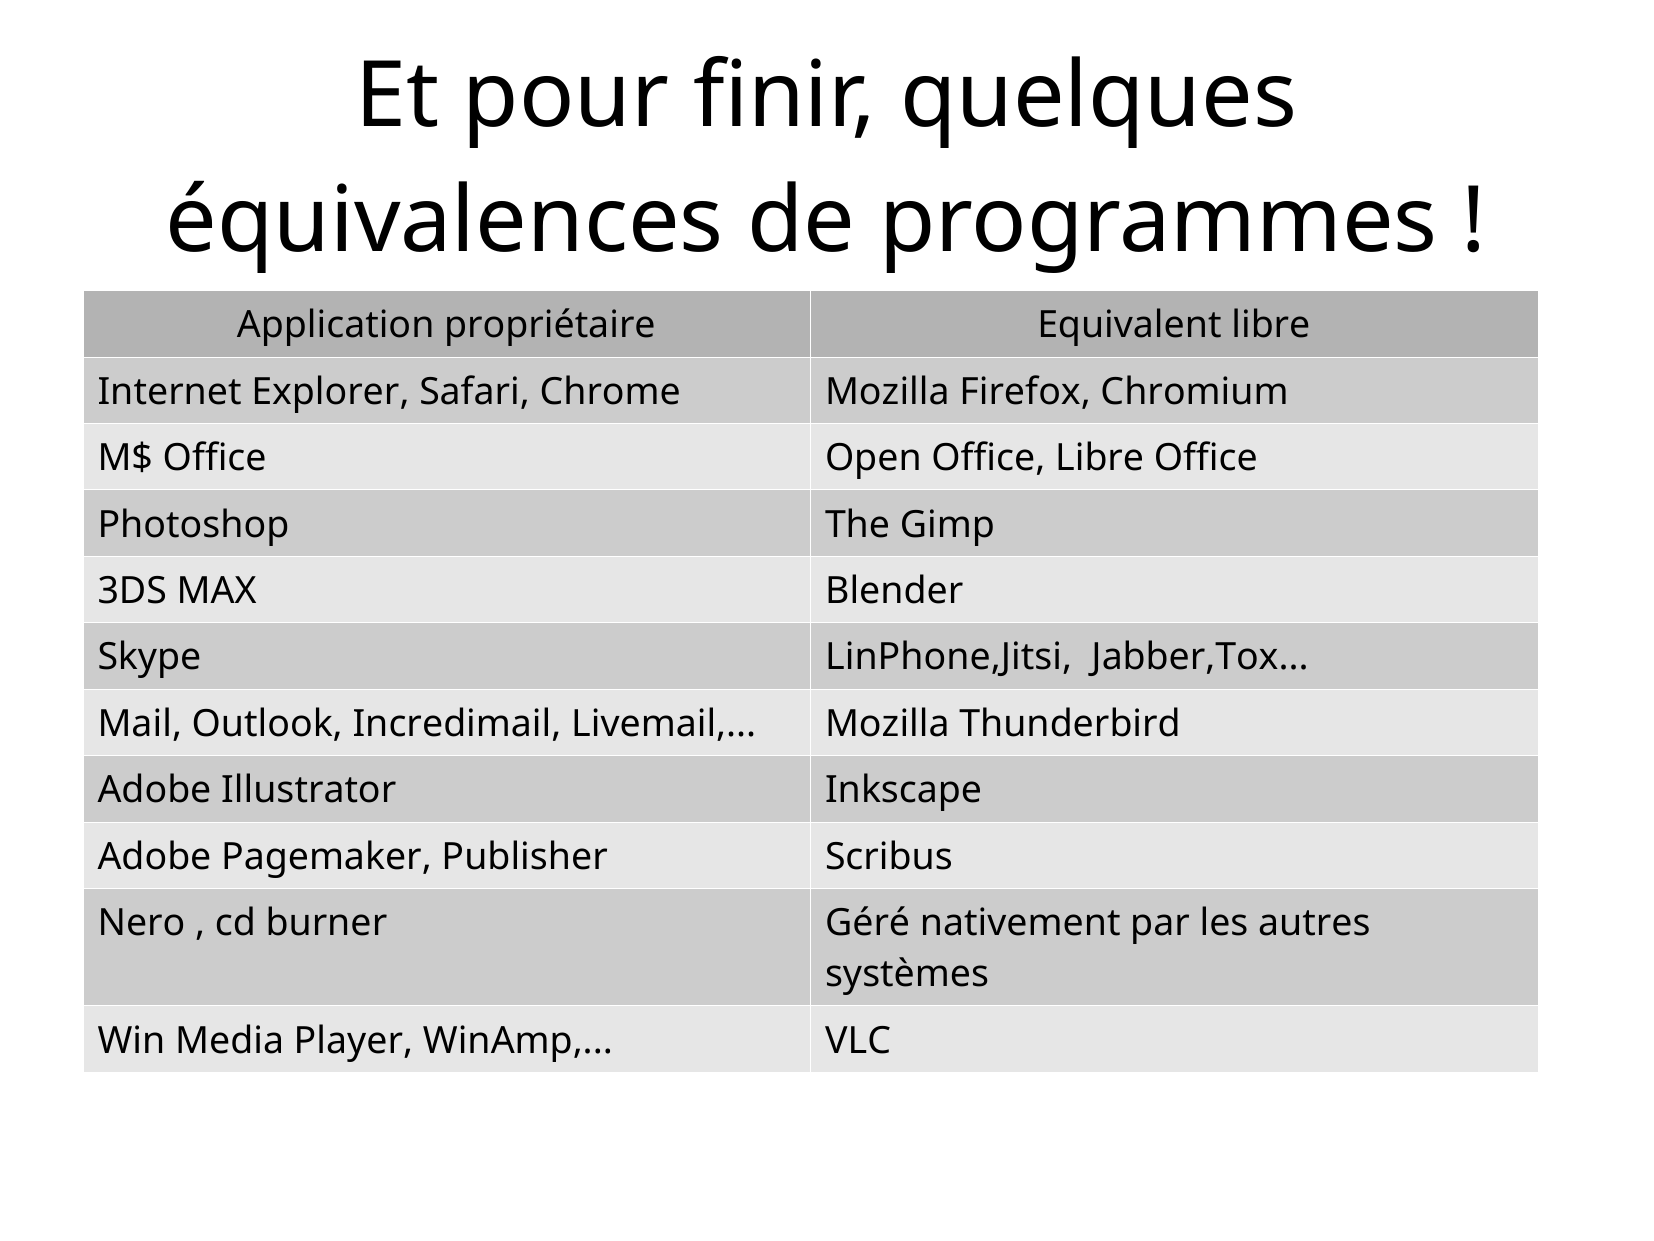

# Et pour finir, quelques équivalences de programmes !
| Application propriétaire | Equivalent libre |
| --- | --- |
| Internet Explorer, Safari, Chrome | Mozilla Firefox, Chromium |
| M$ Office | Open Office, Libre Office |
| Photoshop | The Gimp |
| 3DS MAX | Blender |
| Skype | LinPhone,Jitsi, Jabber,Tox... |
| Mail, Outlook, Incredimail, Livemail,... | Mozilla Thunderbird |
| Adobe Illustrator | Inkscape |
| Adobe Pagemaker, Publisher | Scribus |
| Nero , cd burner | Géré nativement par les autres systèmes |
| Win Media Player, WinAmp,... | VLC |